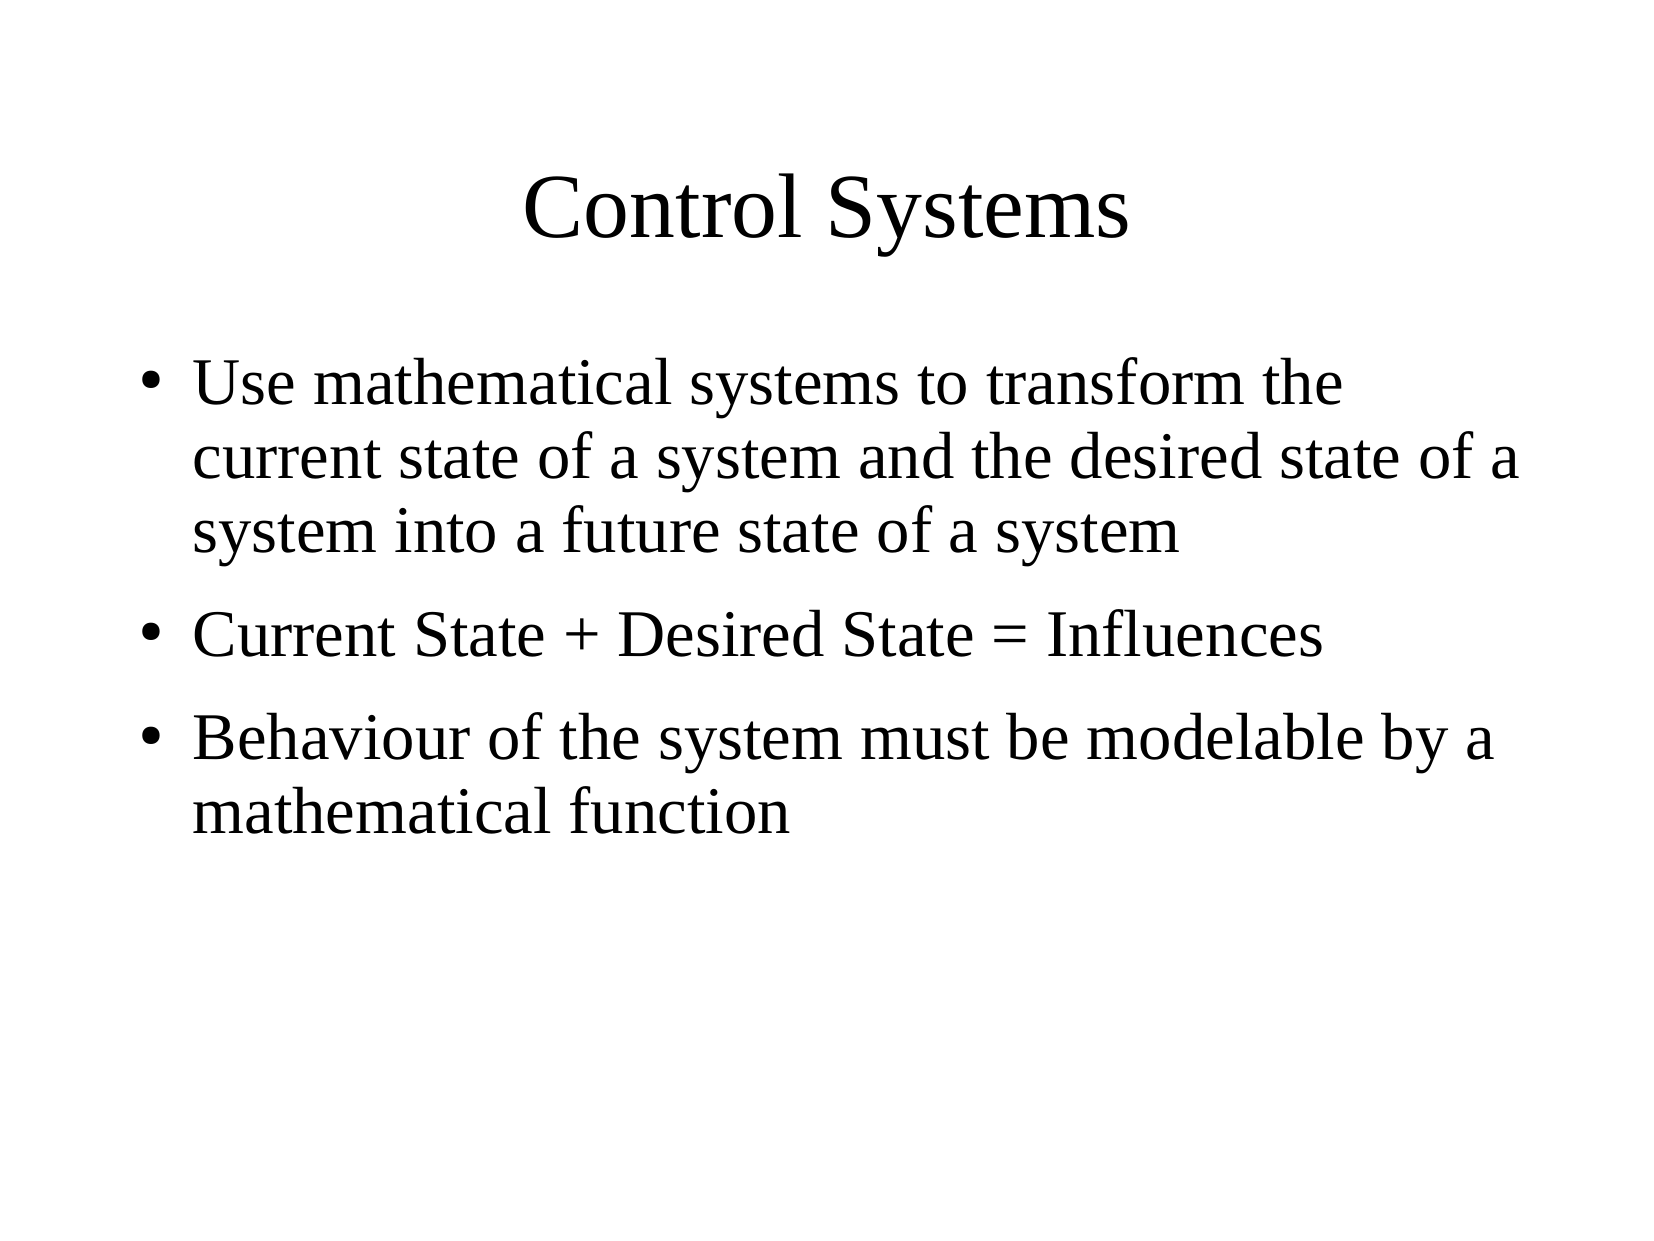

# Control Systems
Use mathematical systems to transform the current state of a system and the desired state of a system into a future state of a system
Current State + Desired State = Influences
Behaviour of the system must be modelable by a mathematical function